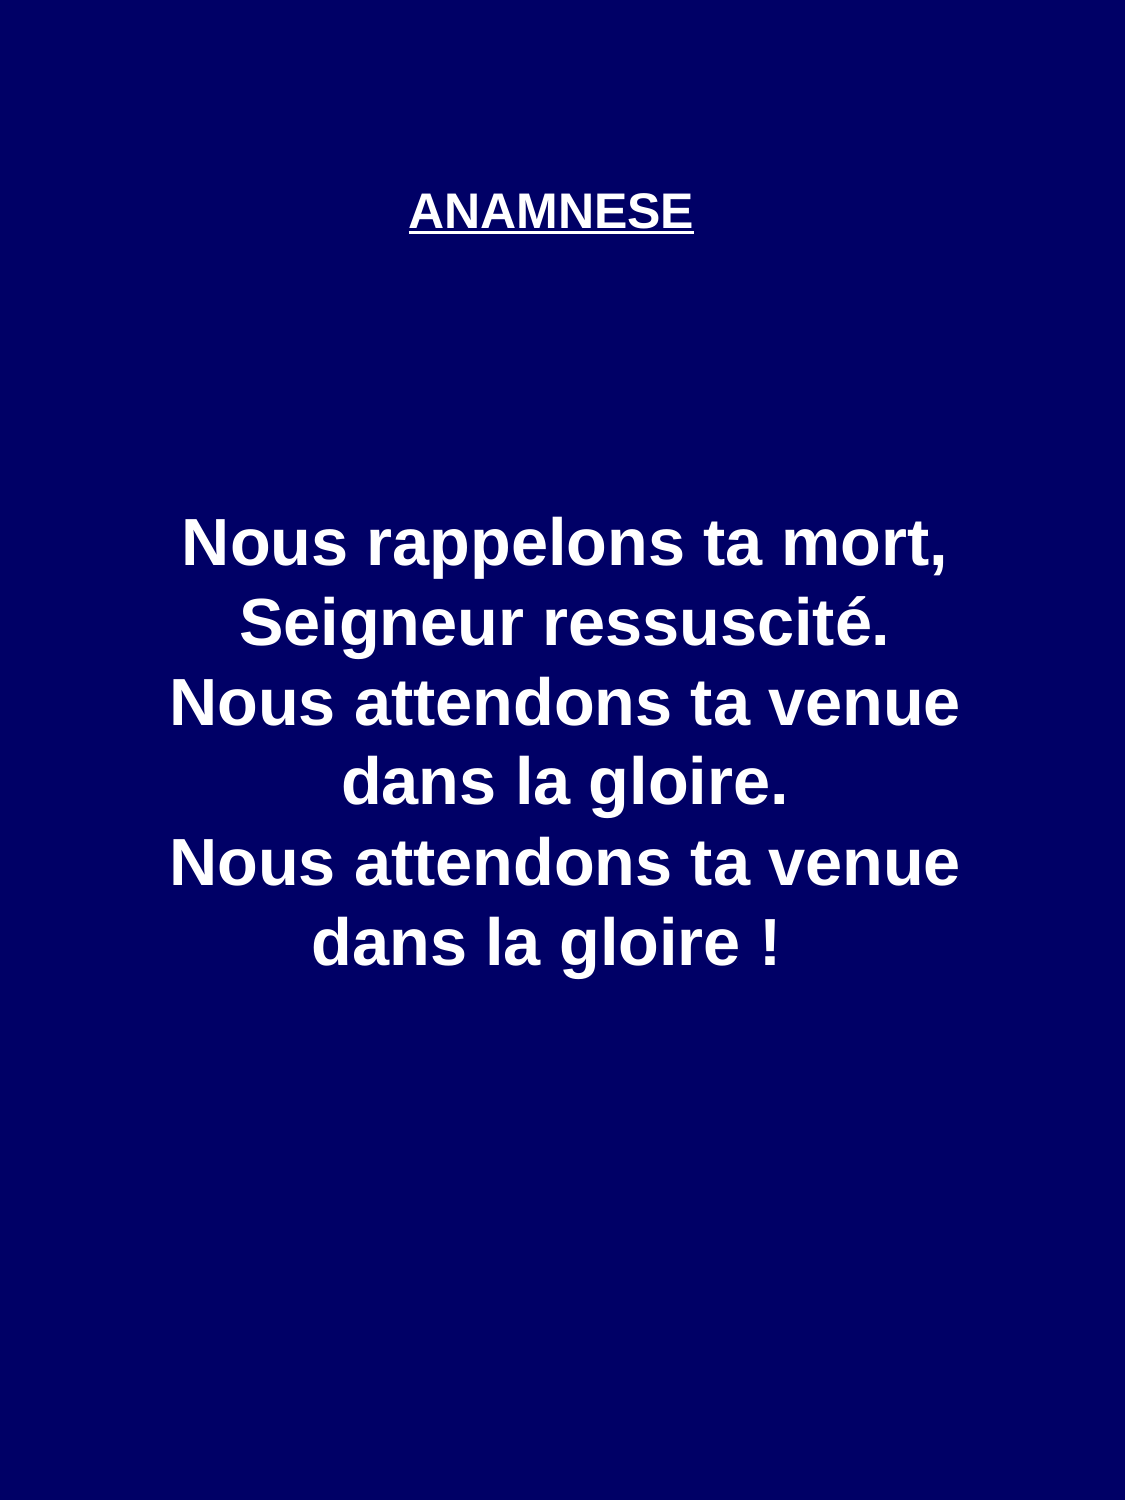

ANAMNESE
Nous rappelons ta mort,
Seigneur ressuscité.
Nous attendons ta venue dans la gloire.
Nous attendons ta venue dans la gloire !